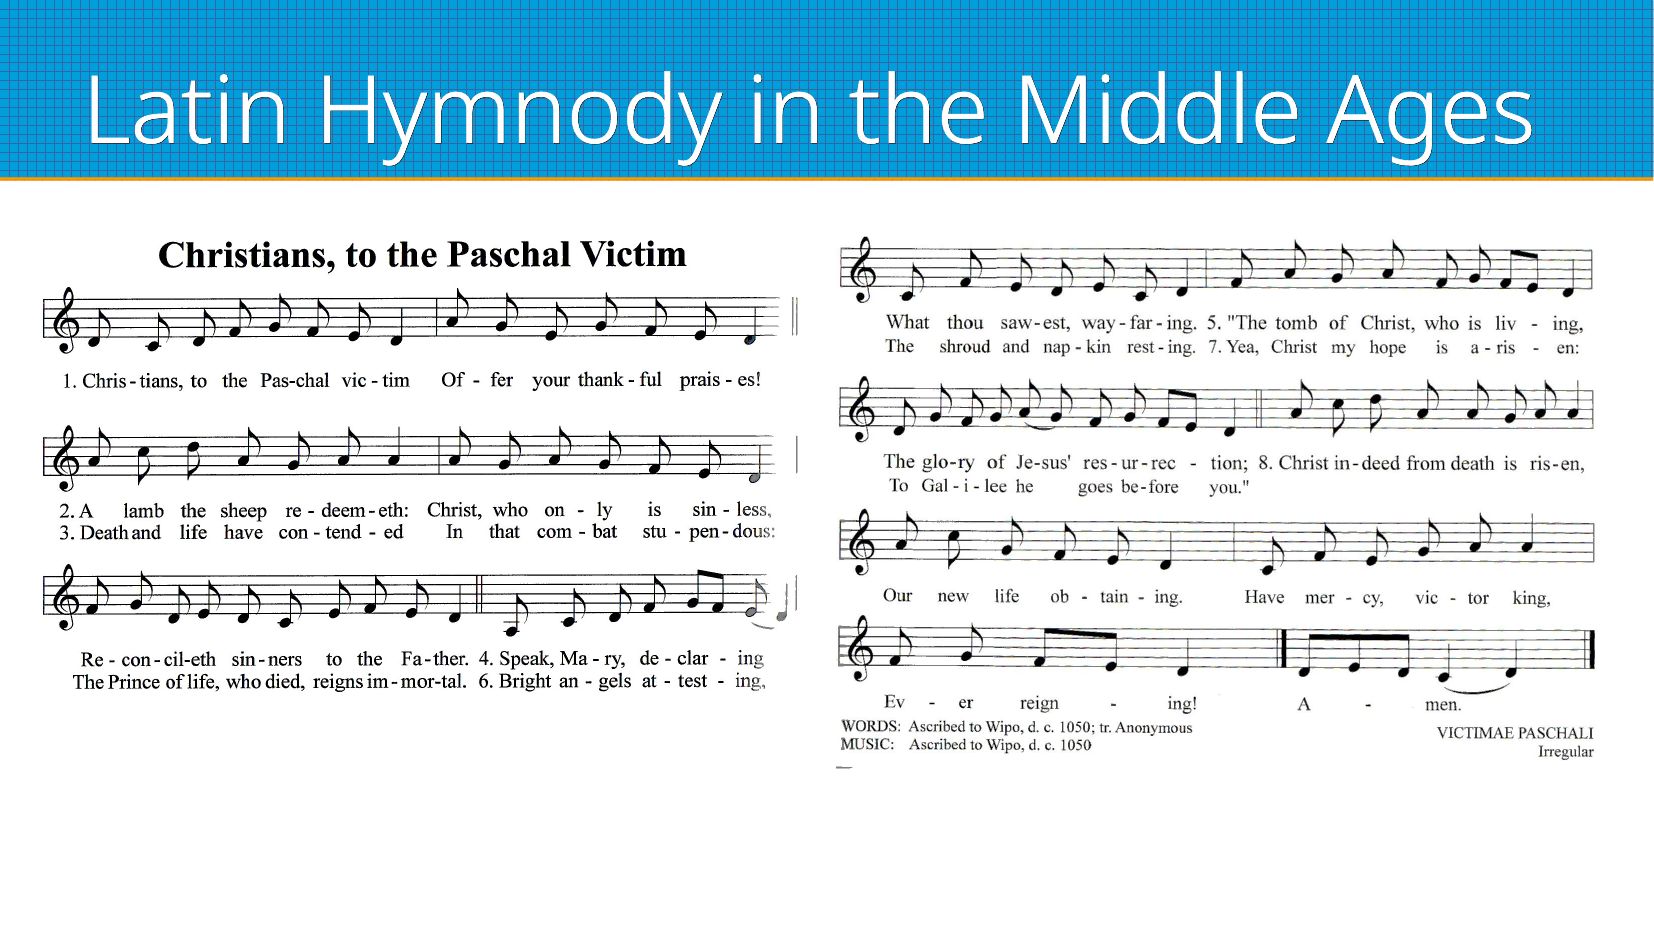

# Latin Hymnody in the Middle Ages